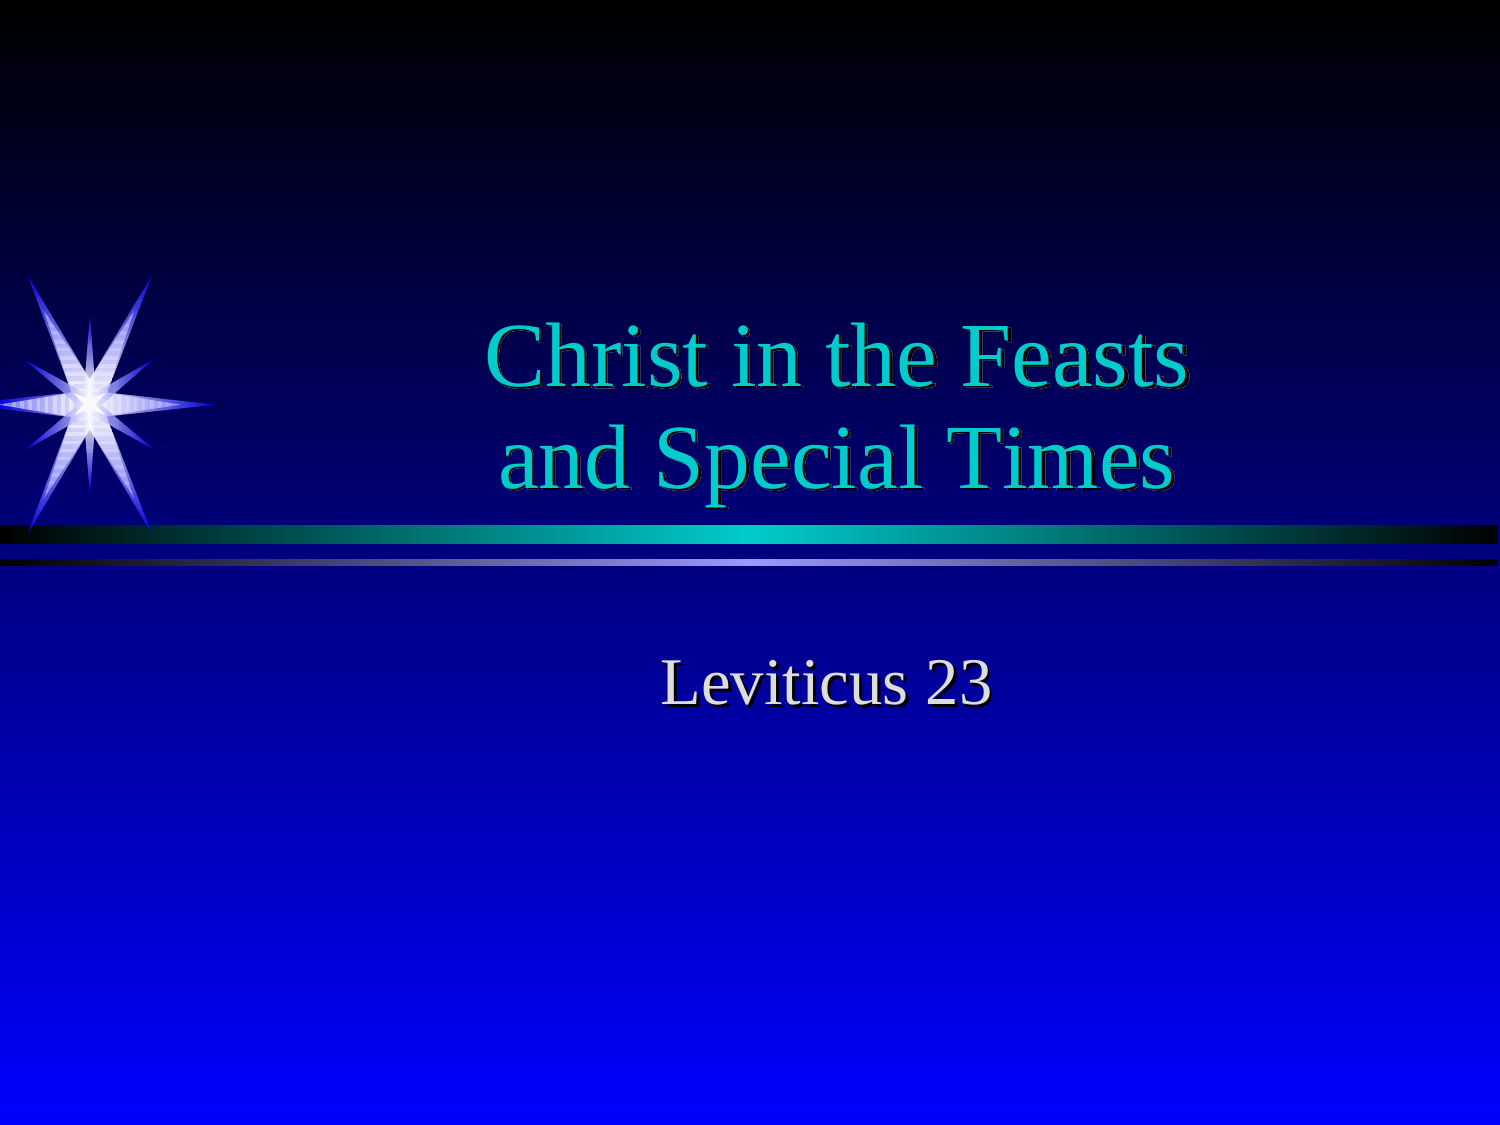

# Christ in the Feasts and Special Times
Leviticus 23